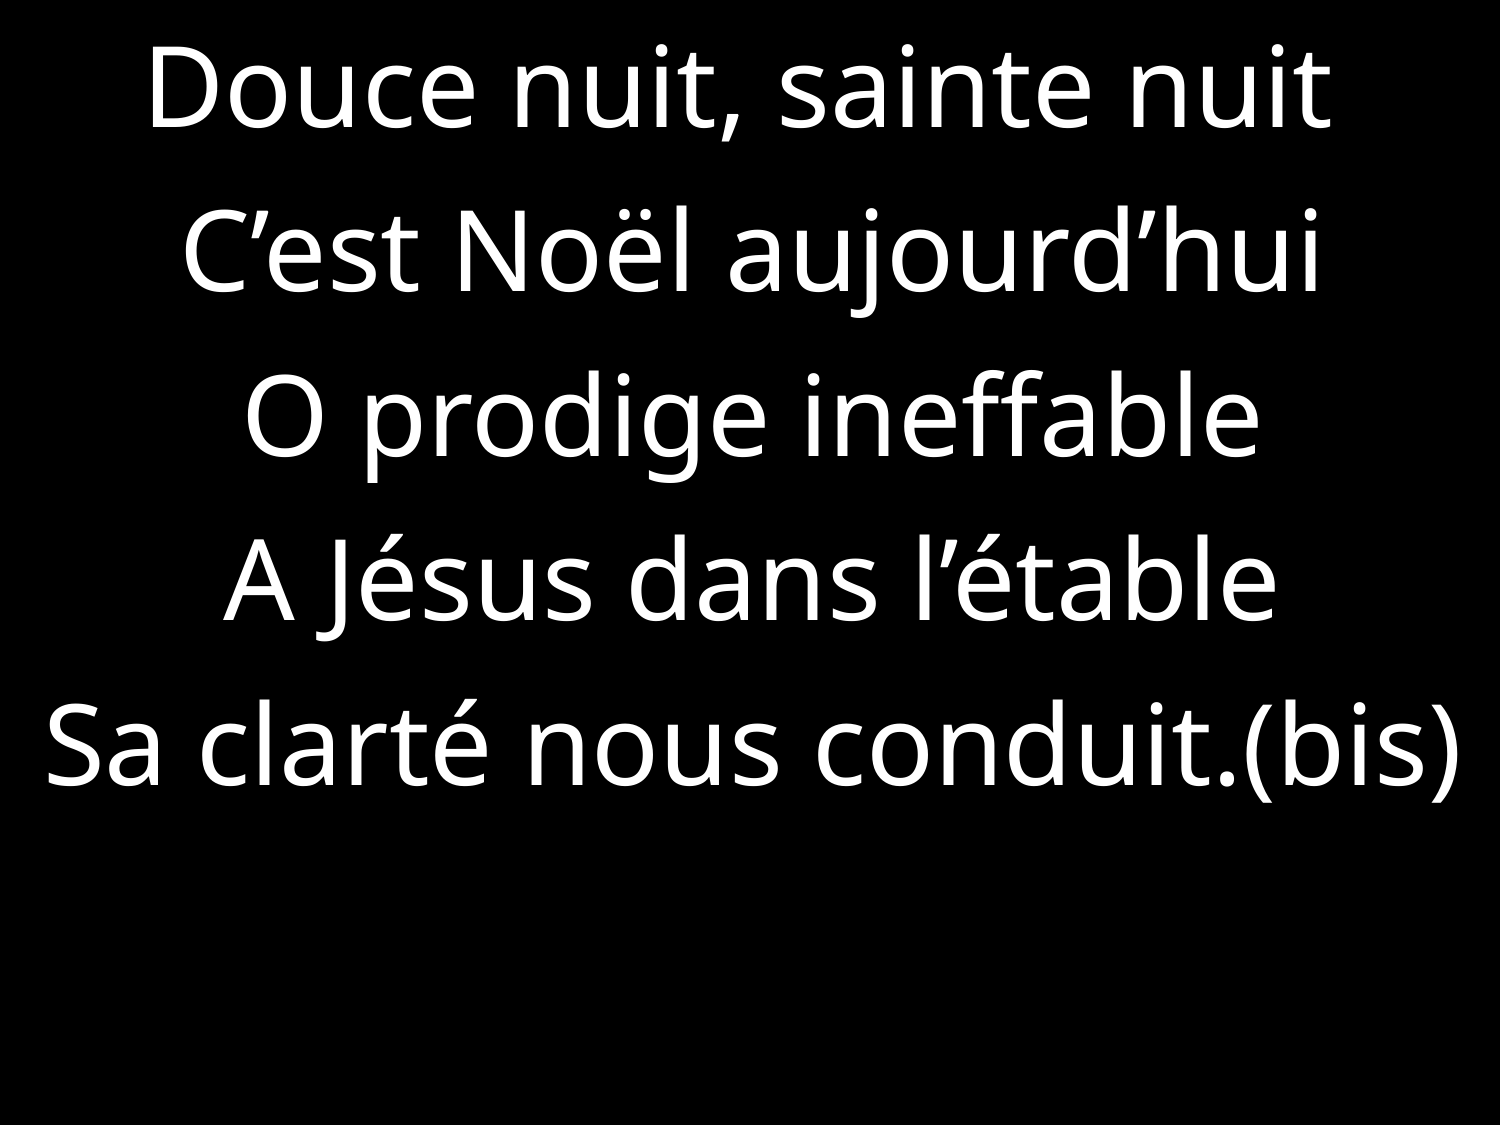

Douce nuit, sainte nuit
C’est Noël aujourd’hui
O prodige ineffable
A Jésus dans l’étable
Sa clarté nous conduit.(bis)
#